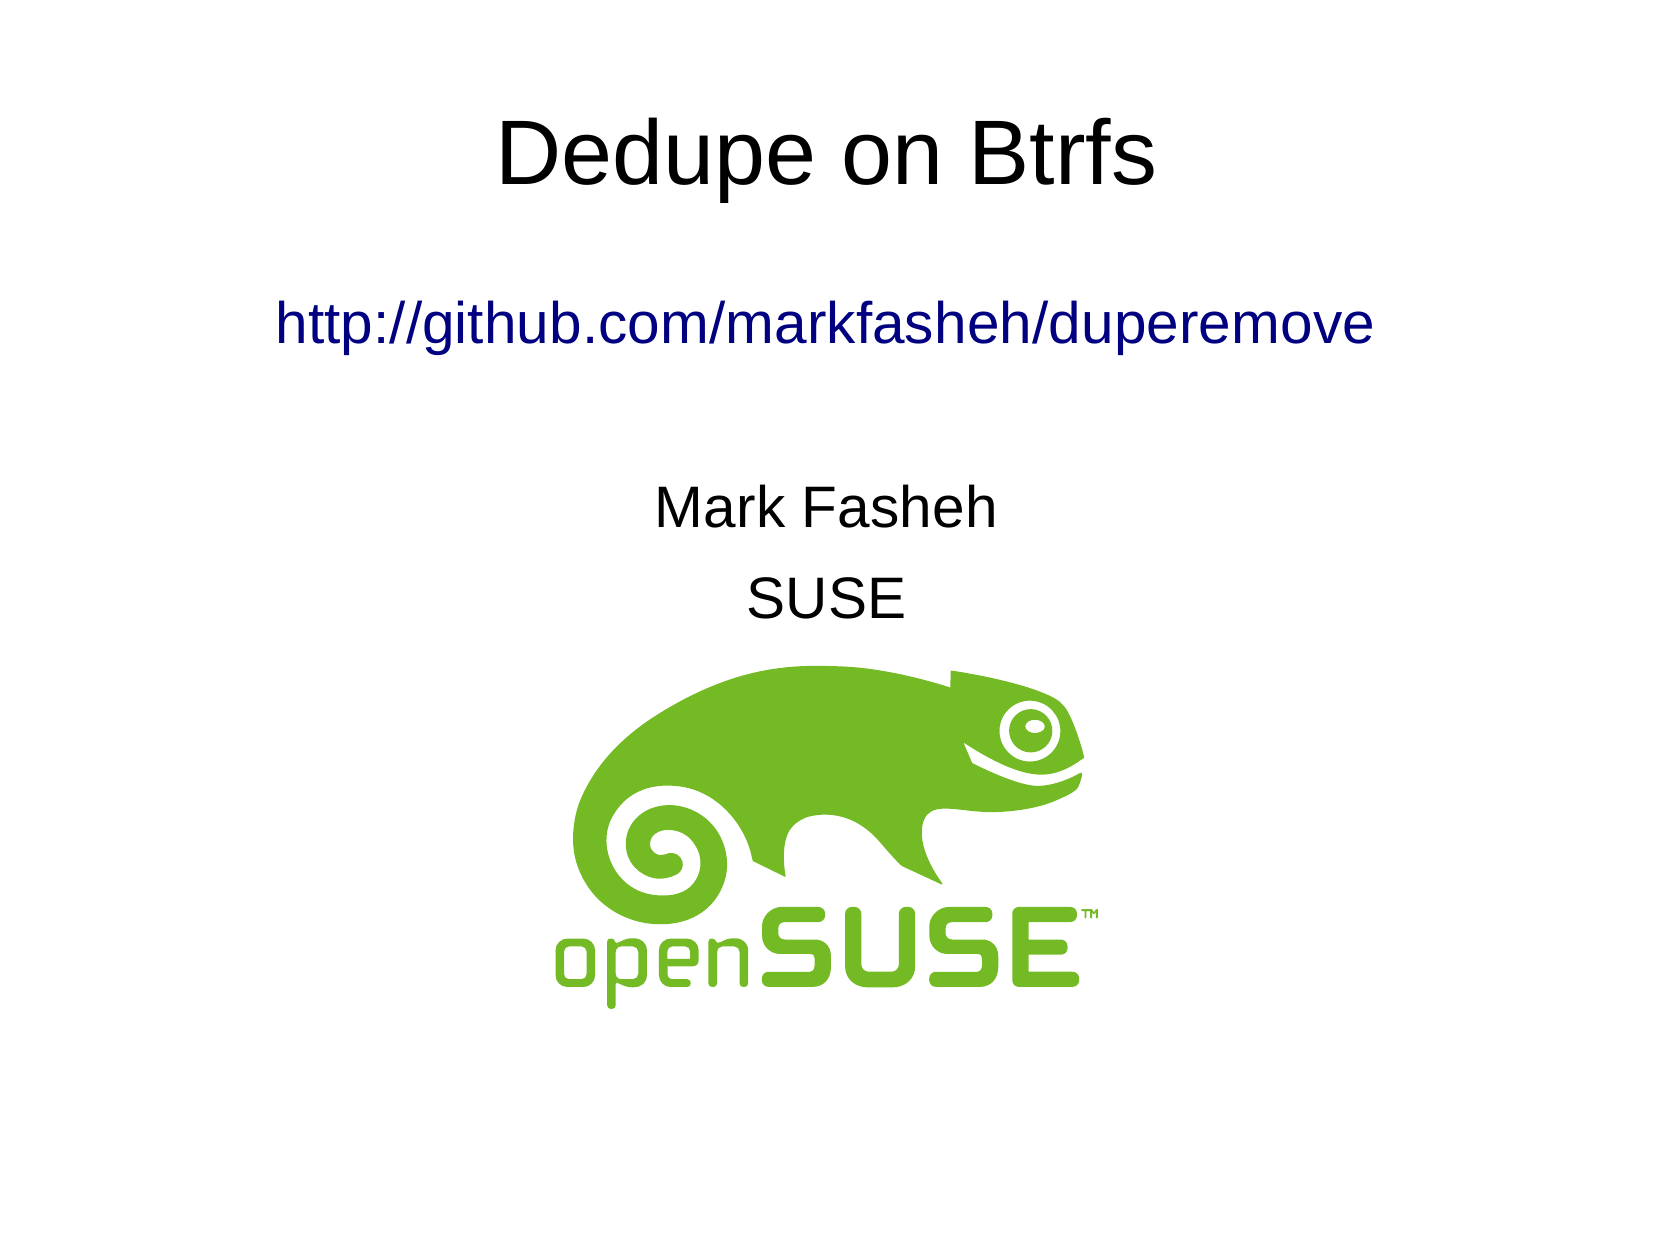

# Dedupe on Btrfs
http://github.com/markfasheh/duperemove
Mark Fasheh
SUSE